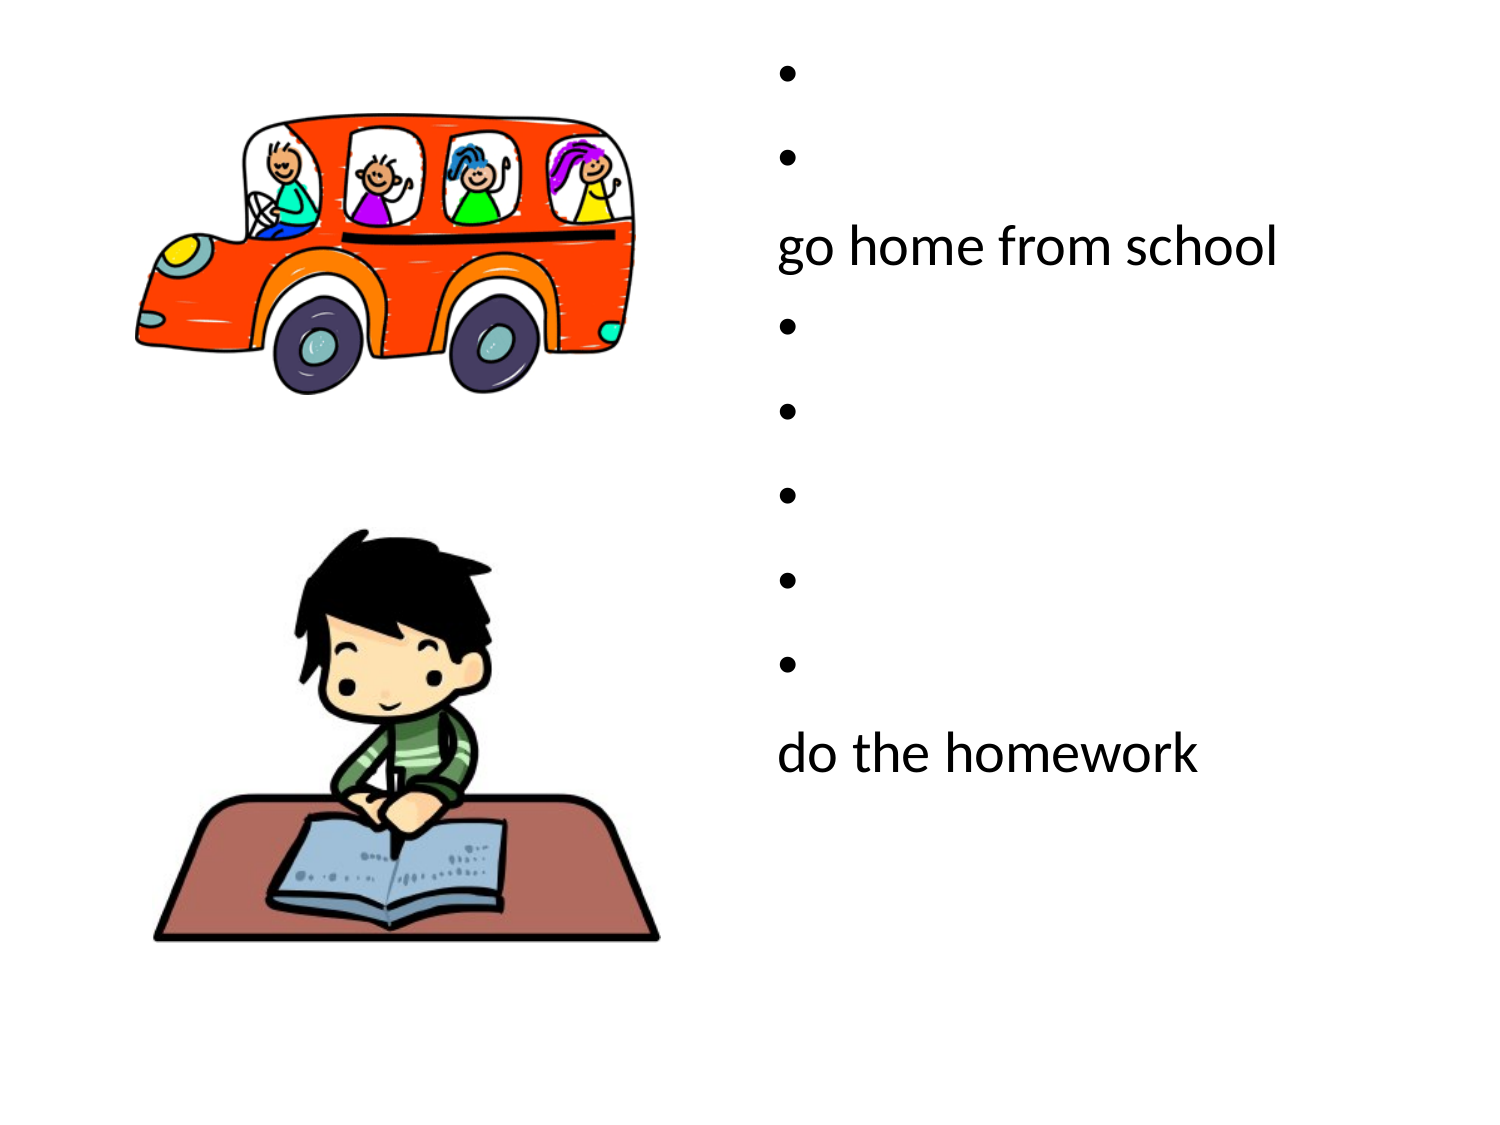

# go home from school
do the homework